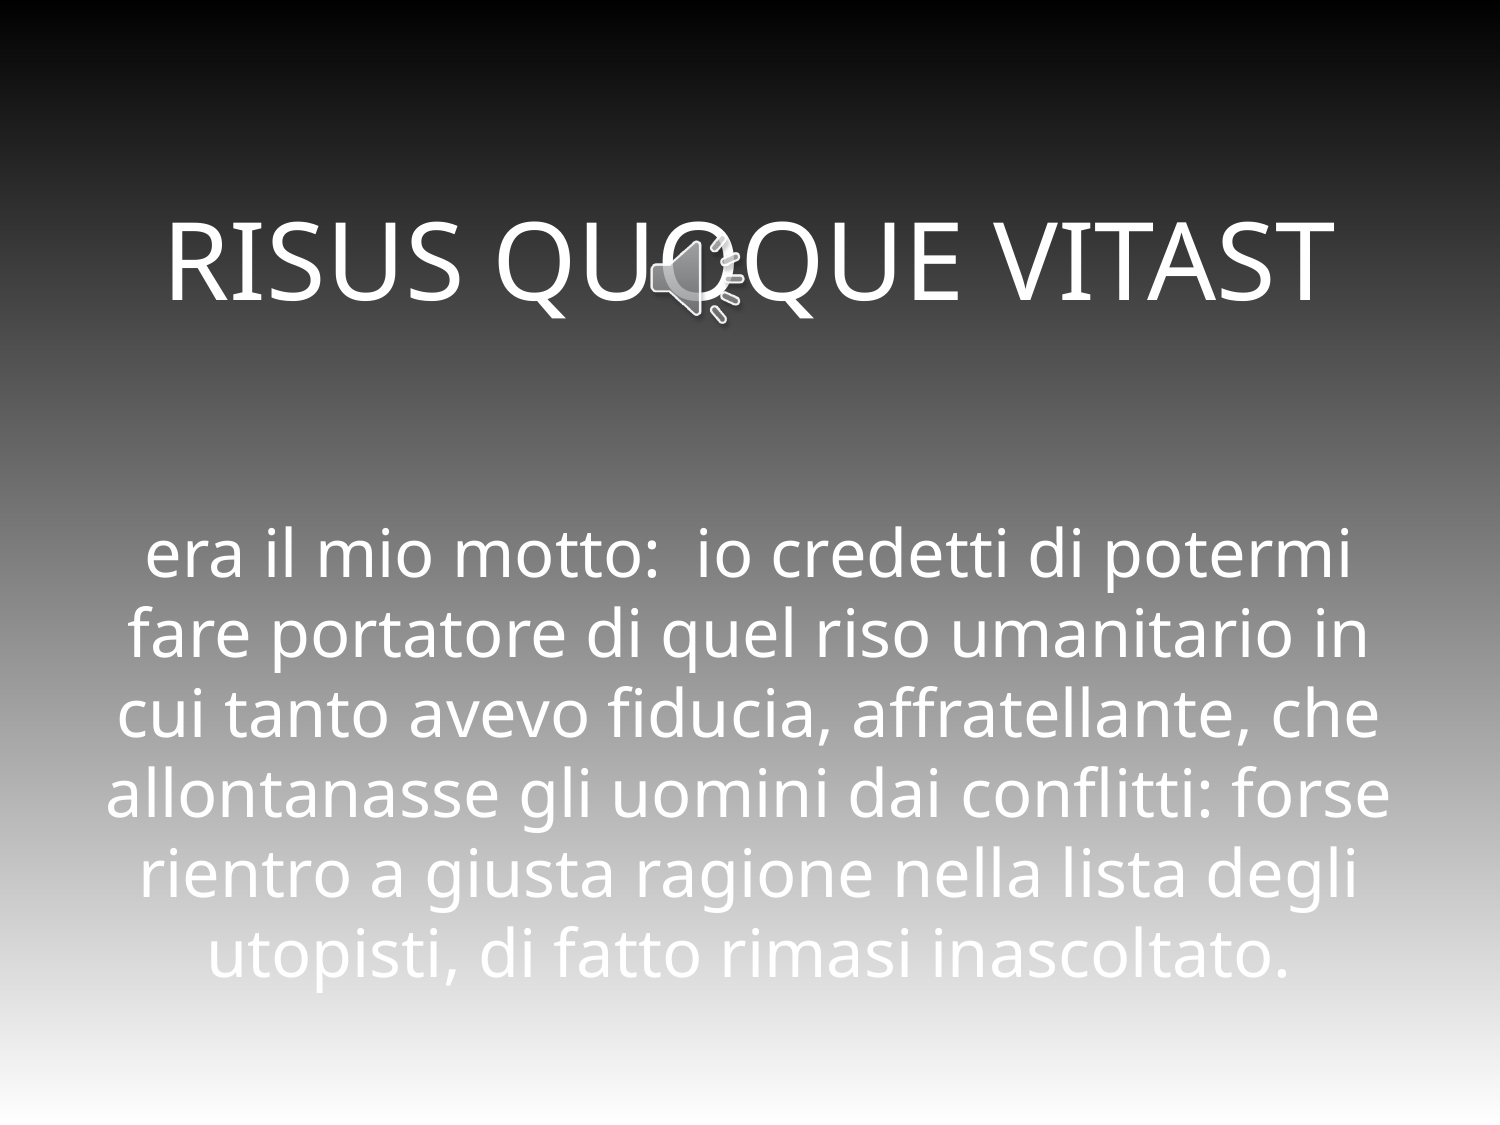

# RISUS QUOQUE VITAST
era il mio motto: io credetti di potermi fare portatore di quel riso umanitario in cui tanto avevo fiducia, affratellante, che allontanasse gli uomini dai conflitti: forse rientro a giusta ragione nella lista degli utopisti, di fatto rimasi inascoltato.